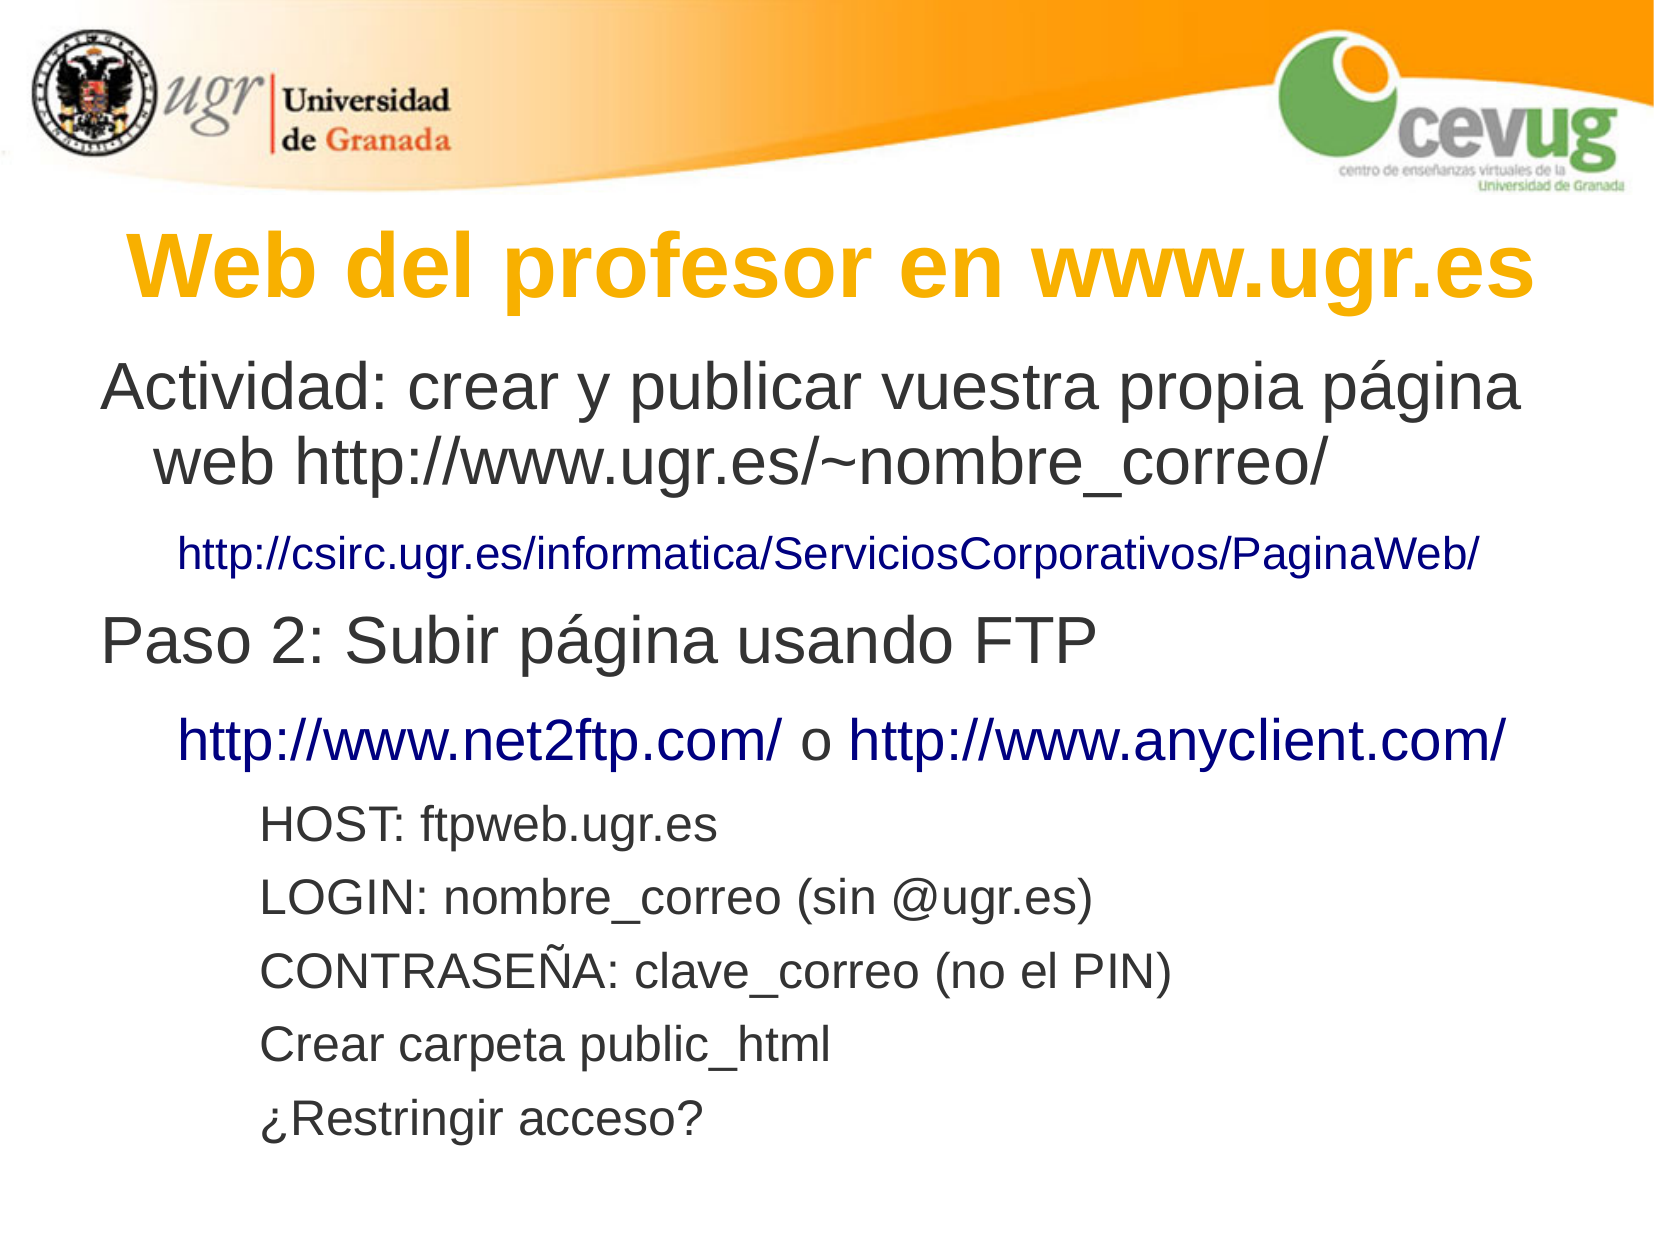

# Web del profesor en www.ugr.es
Actividad: crear y publicar vuestra propia página web http://www.ugr.es/~nombre_correo/
http://csirc.ugr.es/informatica/ServiciosCorporativos/PaginaWeb/
Paso 2: Subir página usando FTP
http://www.net2ftp.com/ o http://www.anyclient.com/
HOST: ftpweb.ugr.es
LOGIN: nombre_correo (sin @ugr.es)
CONTRASEÑA: clave_correo (no el PIN)
Crear carpeta public_html
¿Restringir acceso?